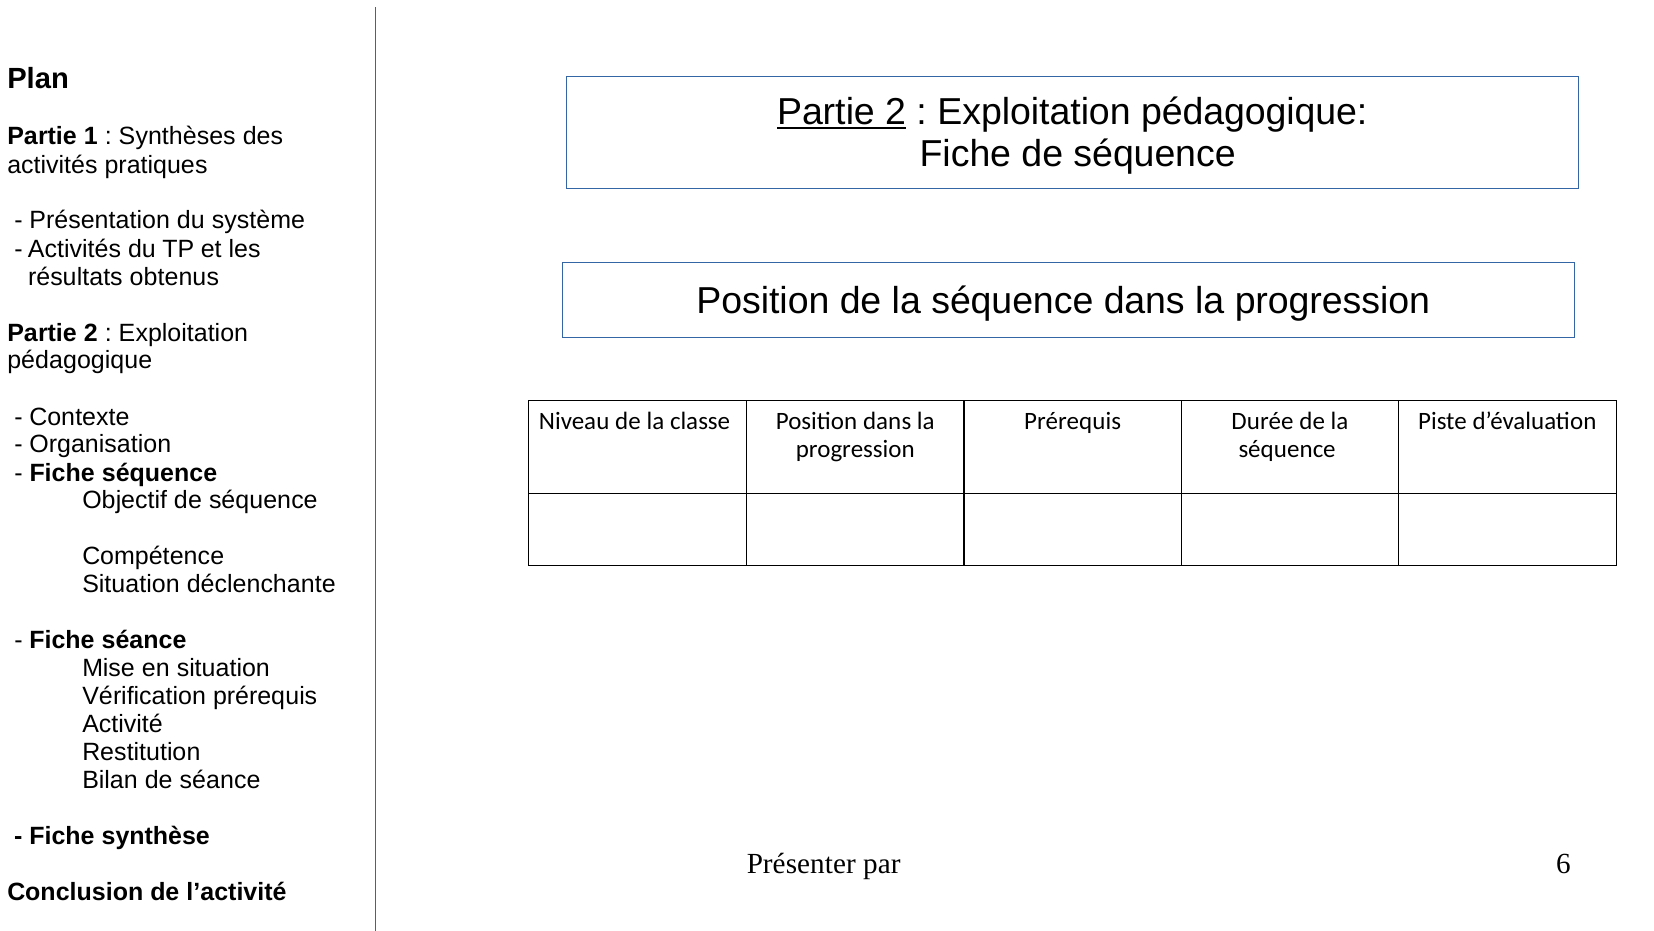

# Plan Partie 1 : Synthèses des activités pratiques - Présentation du système - Activités du TP et les résultats obtenus Partie 2 : Exploitation pédagogique - Contexte - Organisation - Fiche séquence Objectif de séquence Compétence Situation déclenchante - Fiche séance Mise en situation Vérification prérequis Activité Restitution Bilan de séance - Fiche synthèse Conclusion de l’activité
Partie 2 : Exploitation pédagogique:
 Fiche de séquence
Position de la séquence dans la progression
| Niveau de la classe | Position dans la progression | Prérequis | Durée de la séquence | Piste d’évaluation |
| --- | --- | --- | --- | --- |
| | | | | |
Présenter par
6